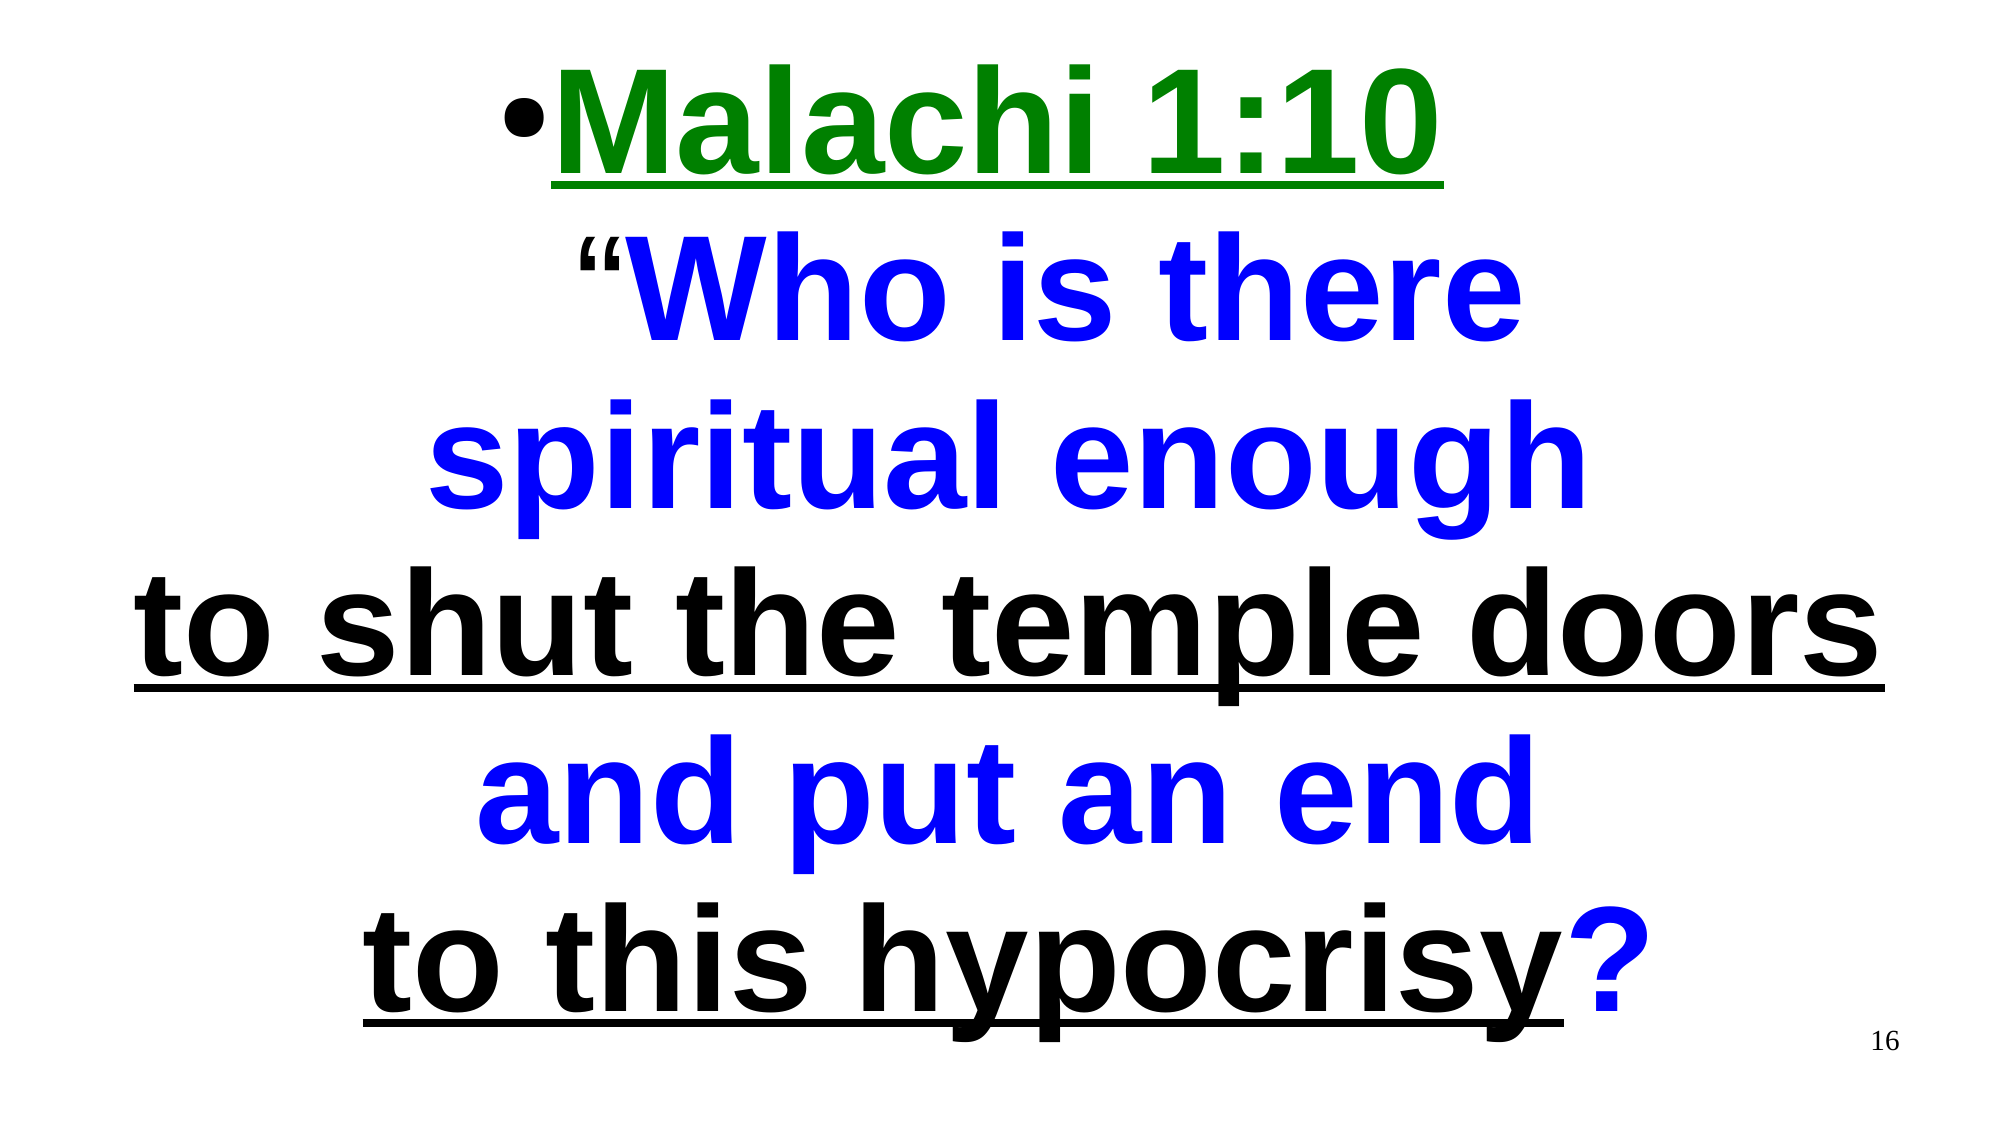

# Malachi 1:10  “Who is there spiritual enough to shut the temple doors and put an end to this hypocrisy?
16